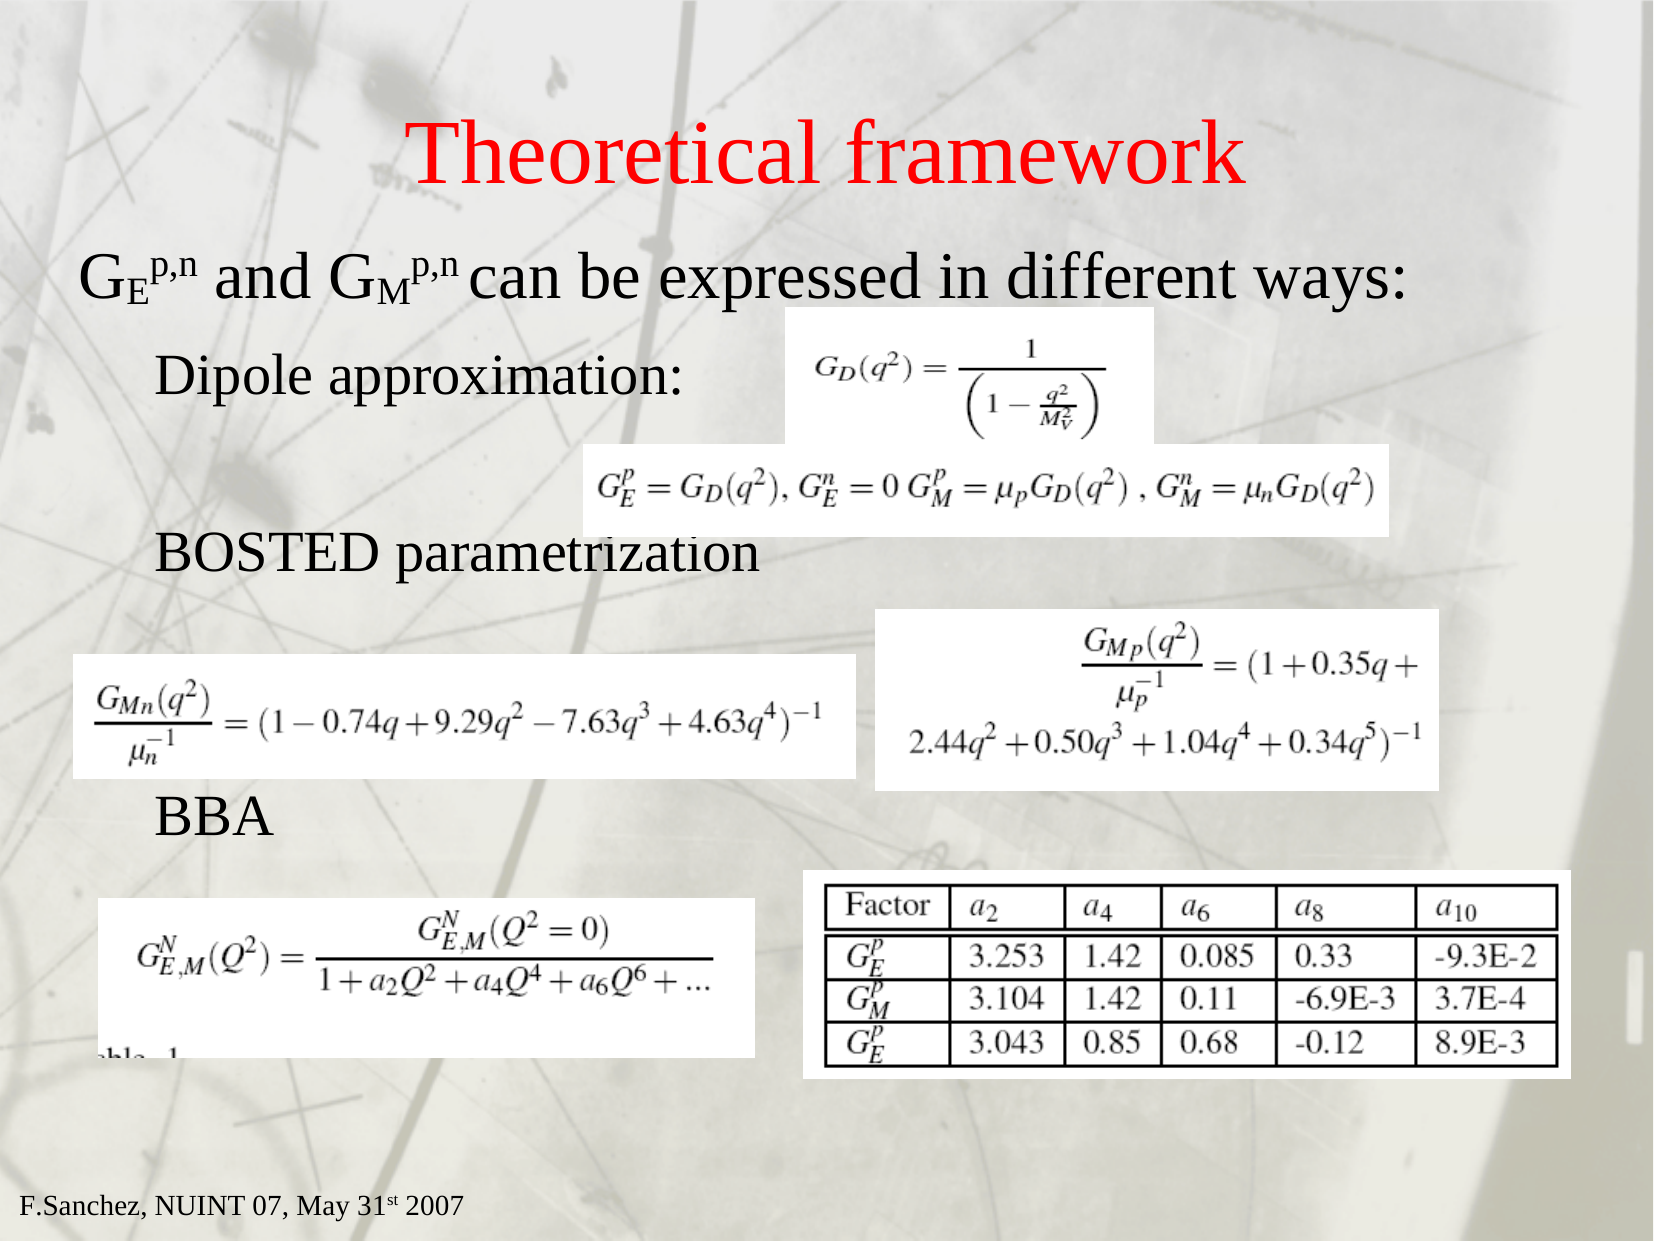

# Theoretical framework
GEp,n and GMp,n can be expressed in different ways:
Dipole approximation:
BOSTED parametrization
BBA